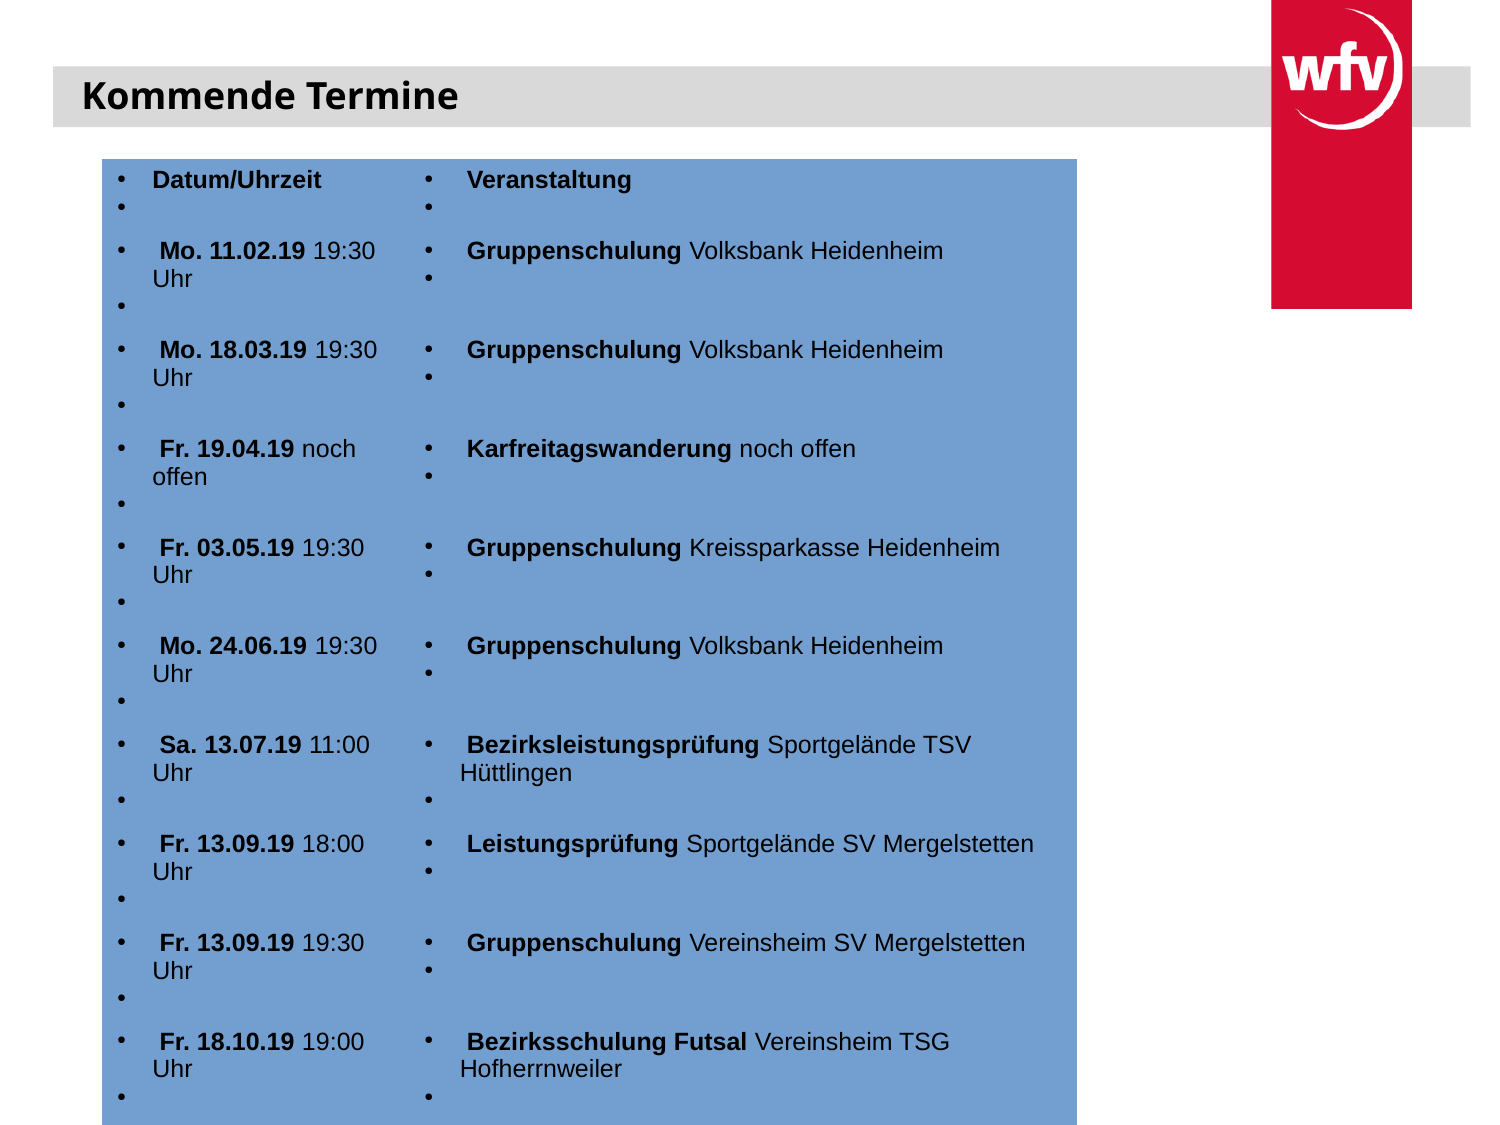

Kommende Termine
| Datum/Uhrzeit | Veranstaltung |
| --- | --- |
| Mo. 11.02.19 19:30 Uhr | Gruppenschulung Volksbank Heidenheim |
| Mo. 18.03.19 19:30 Uhr | Gruppenschulung Volksbank Heidenheim |
| Fr. 19.04.19 noch offen | Karfreitagswanderung noch offen |
| Fr. 03.05.19 19:30 Uhr | Gruppenschulung Kreissparkasse Heidenheim |
| Mo. 24.06.19 19:30 Uhr | Gruppenschulung Volksbank Heidenheim |
| Sa. 13.07.19 11:00 Uhr | Bezirksleistungsprüfung Sportgelände TSV Hüttlingen |
| Fr. 13.09.19 18:00 Uhr | Leistungsprüfung Sportgelände SV Mergelstetten |
| Fr. 13.09.19 19:30 Uhr | Gruppenschulung Vereinsheim SV Mergelstetten |
| Fr. 18.10.19 19:00 Uhr | Bezirksschulung Futsal Vereinsheim TSG Hofherrnweiler |
| Fr. 25.10.19 19:30 Uhr | Gruppenschulung Thema Futsal noch offen |
| Fr. 29.11.19 19:30 Uhr | Gruppenschulung Kreissparkasse Heidenheim |